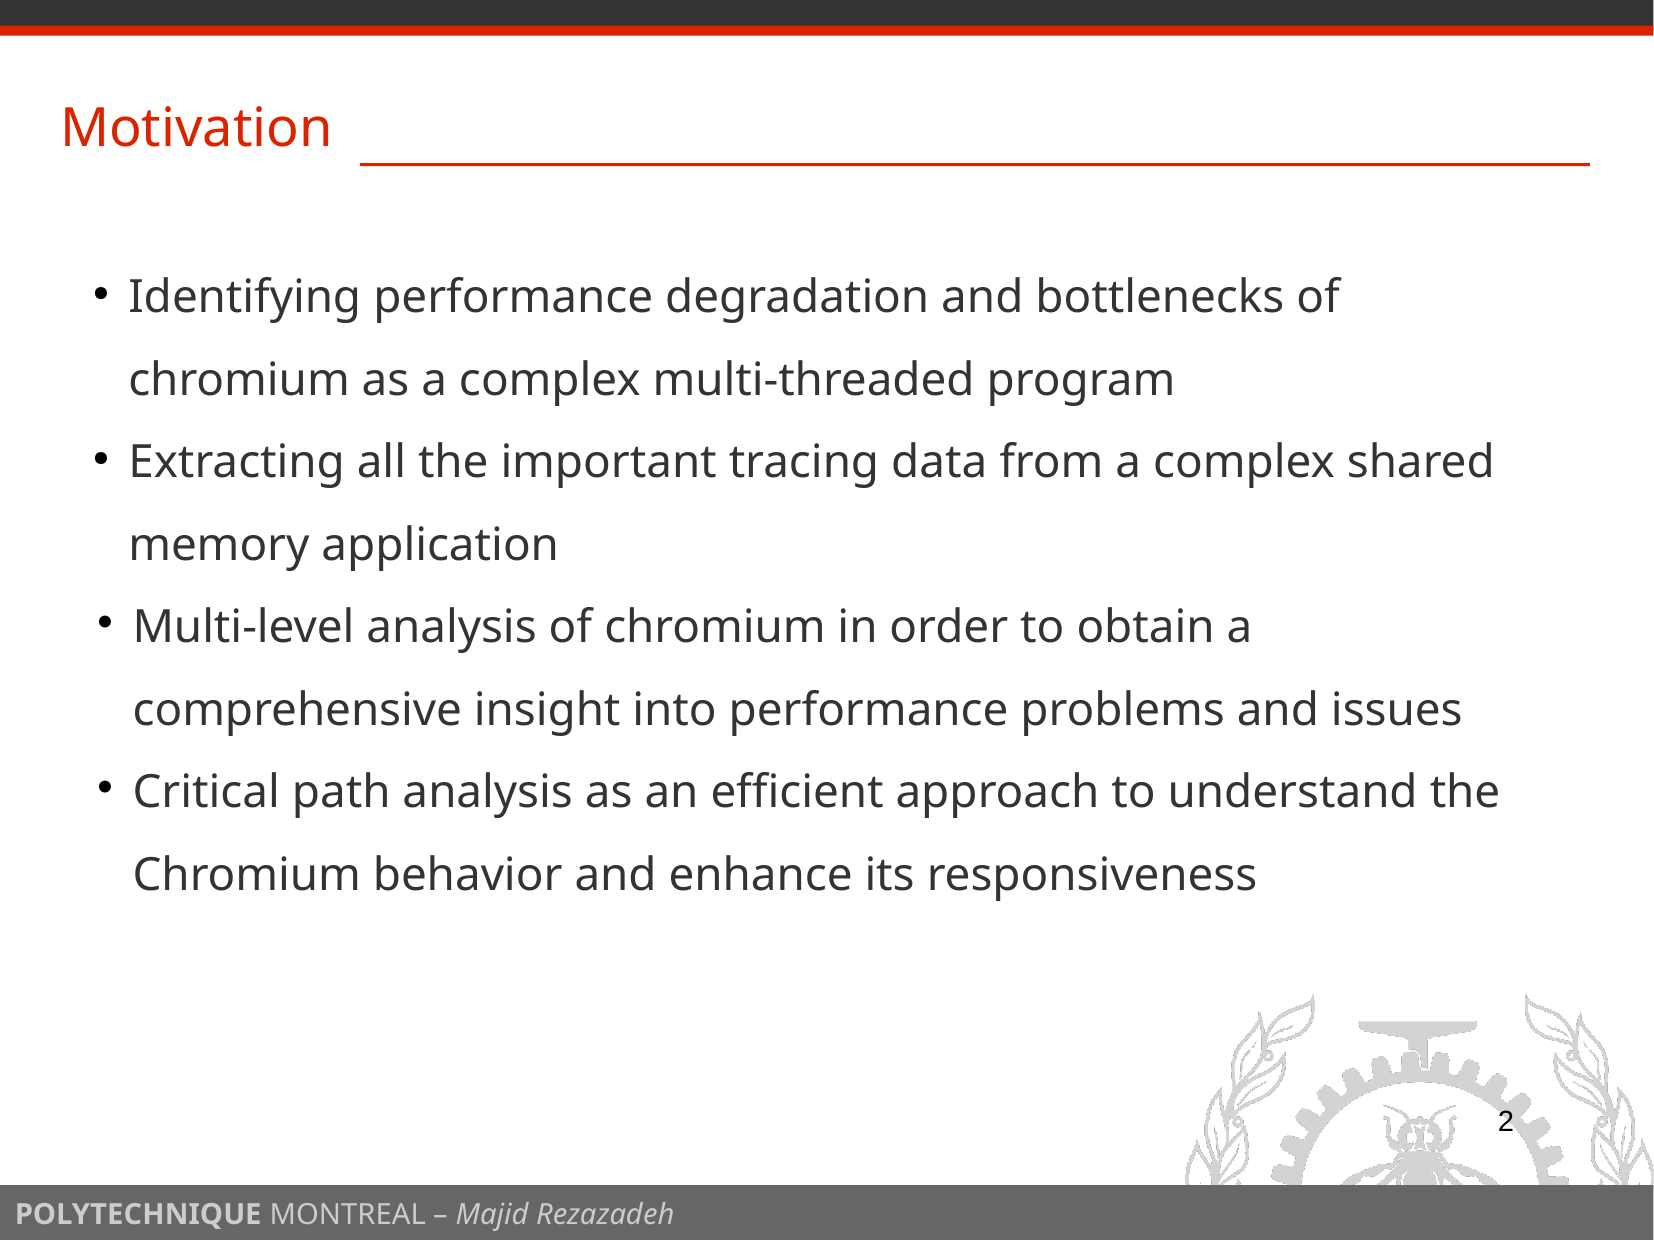

Motivation
Identifying performance degradation and bottlenecks of chromium as a complex multi-threaded program
Extracting all the important tracing data from a complex shared memory application
Multi-level analysis of chromium in order to obtain a comprehensive insight into performance problems and issues
Critical path analysis as an efficient approach to understand the Chromium behavior and enhance its responsiveness
2
POLYTECHNIQUE MONTREAL – Majid Rezazadeh